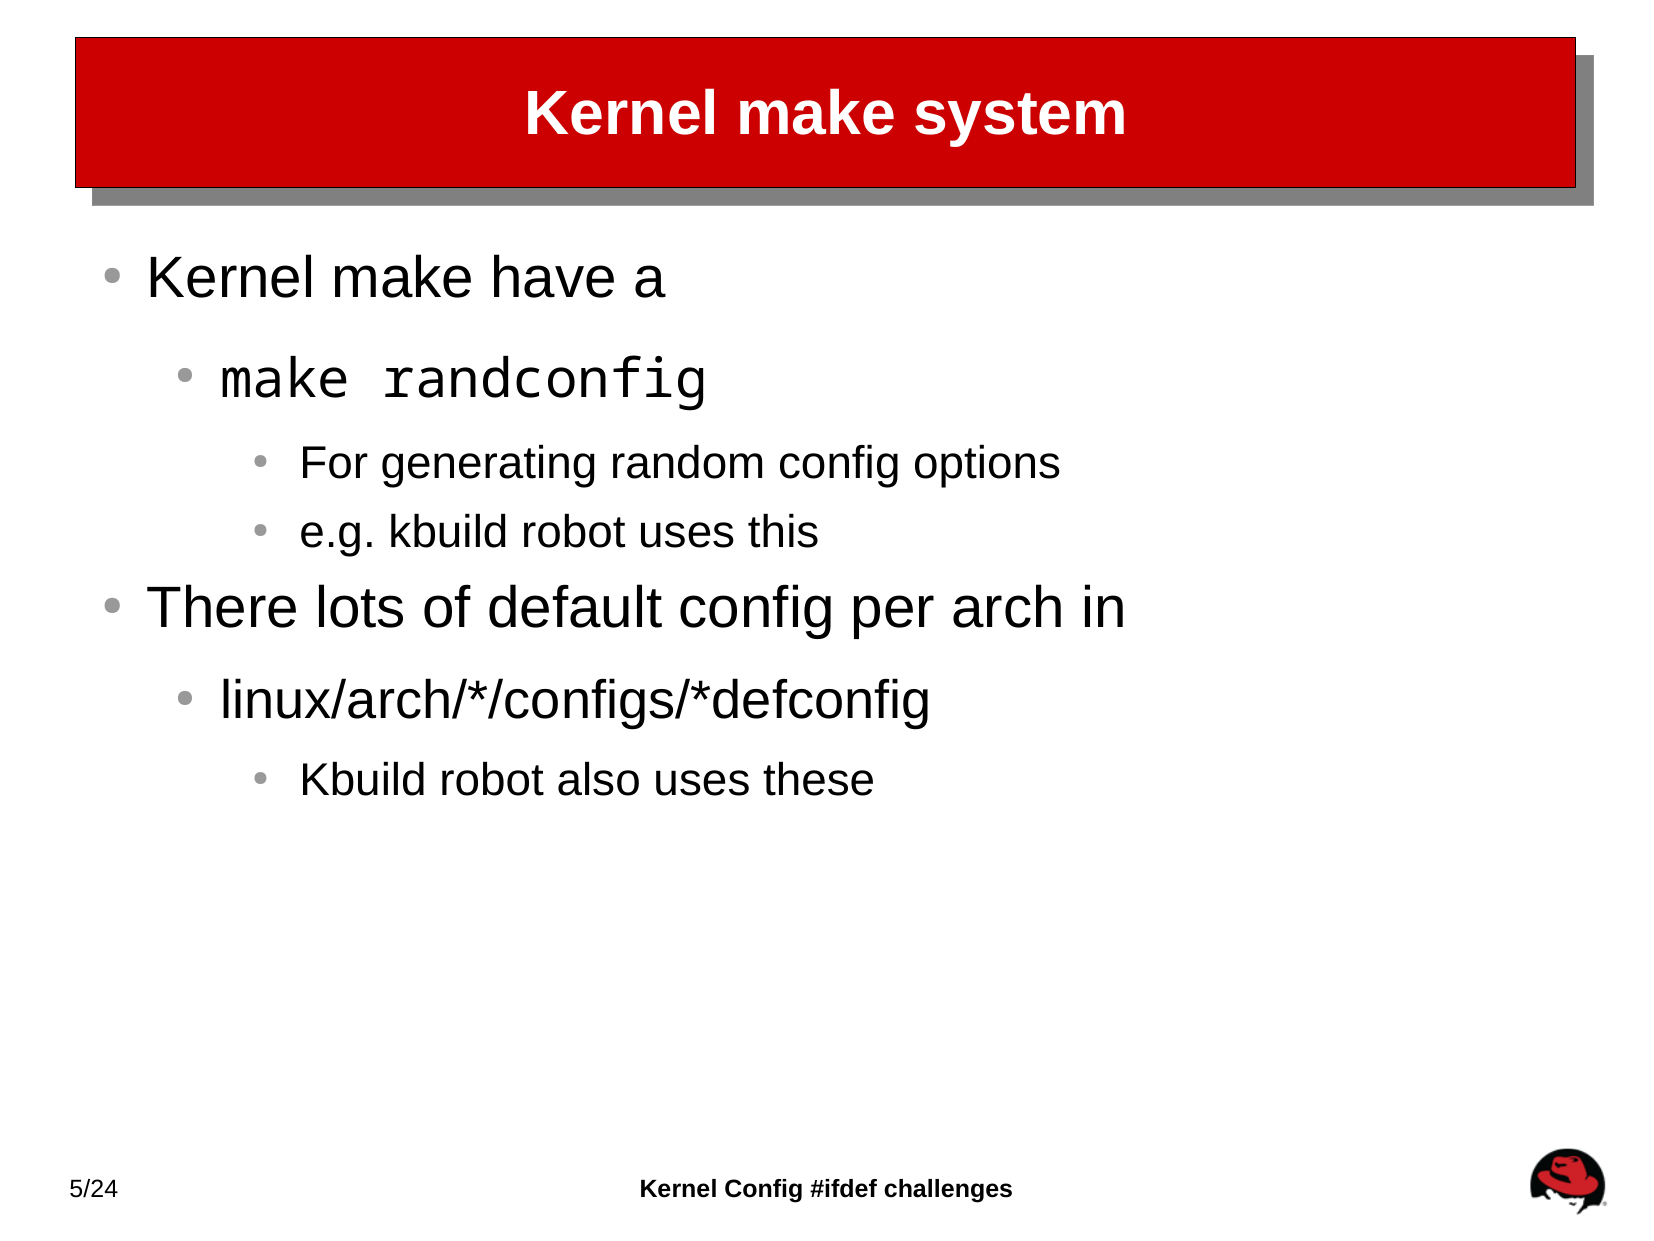

# Kernel make system
Kernel make have a
make randconfig
For generating random config options
e.g. kbuild robot uses this
There lots of default config per arch in
linux/arch/*/configs/*defconfig
Kbuild robot also uses these